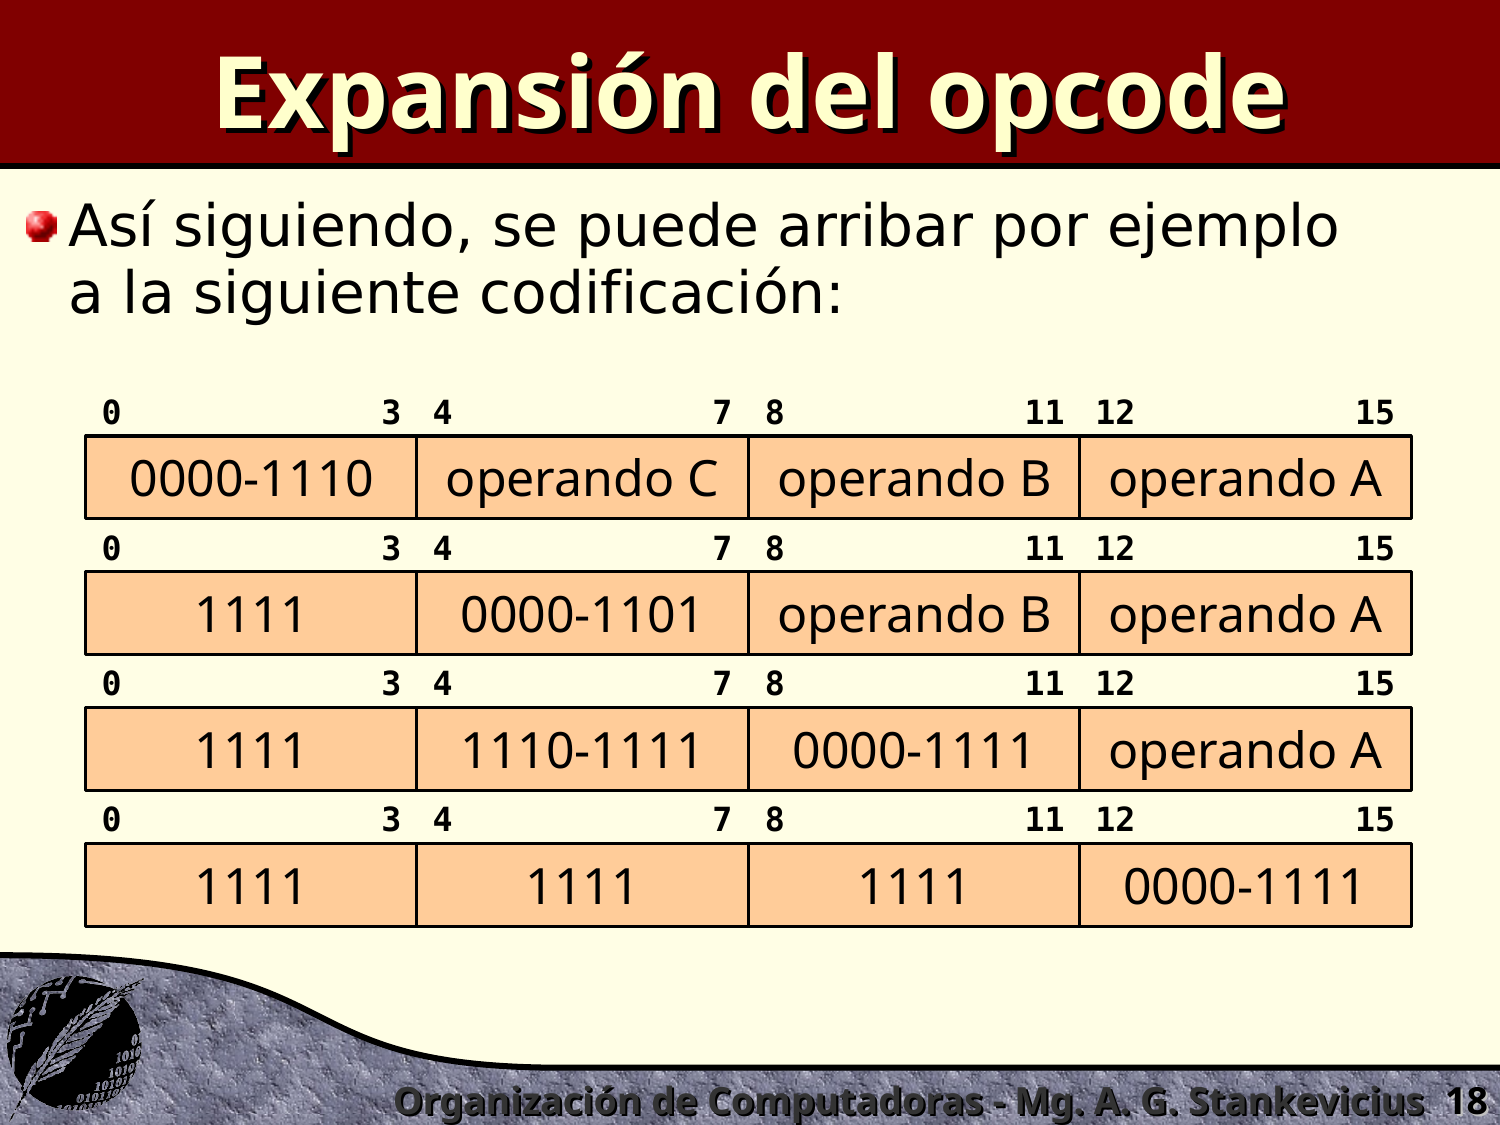

# Expansión del opcode
Así siguiendo, se puede arribar por ejemplo
a la siguiente codificación:
0 3
4 7
8 11
12 15
0000-1110
operando C
operando B
operando A
0 3
4 7
8 11
12 15
1111
0000-1101
operando B
operando A
0 3
4 7
8 11
12 15
1111
1110-1111
0000-1111
operando A
0 3
4 7
8 11
12 15
1111
1111
1111
0000-1111
18